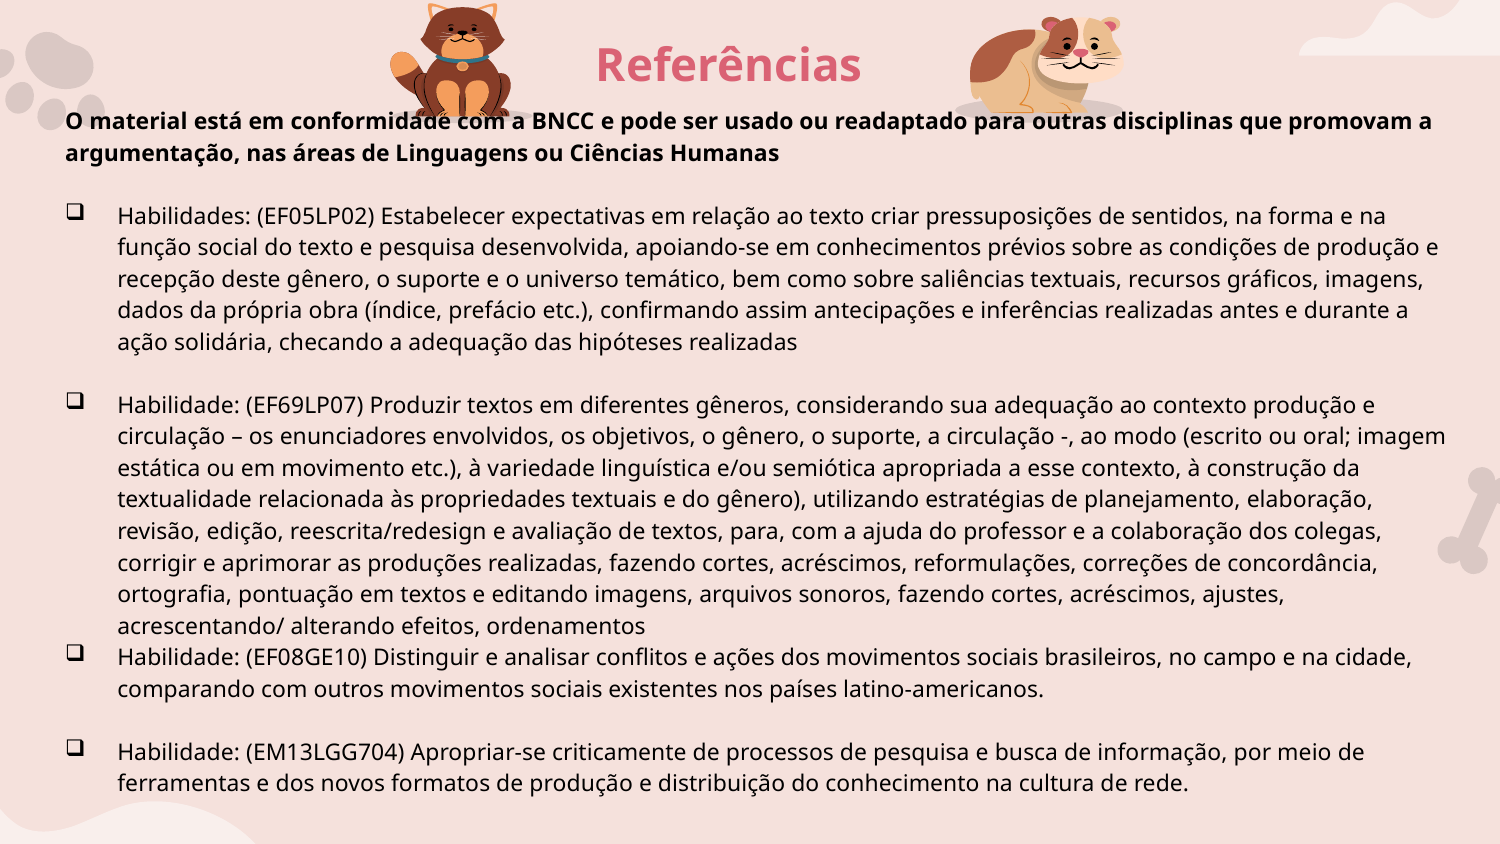

Referências
# O material está em conformidade com a BNCC e pode ser usado ou readaptado para outras disciplinas que promovam a argumentação, nas áreas de Linguagens ou Ciências Humanas
Habilidades: (EF05LP02) Estabelecer expectativas em relação ao texto criar pressuposições de sentidos, na forma e na função social do texto e pesquisa desenvolvida, apoiando-se em conhecimentos prévios sobre as condições de produção e recepção deste gênero, o suporte e o universo temático, bem como sobre saliências textuais, recursos gráficos, imagens, dados da própria obra (índice, prefácio etc.), confirmando assim antecipações e inferências realizadas antes e durante a ação solidária, checando a adequação das hipóteses realizadas
Habilidade: (EF69LP07) Produzir textos em diferentes gêneros, considerando sua adequação ao contexto produção e circulação – os enunciadores envolvidos, os objetivos, o gênero, o suporte, a circulação -, ao modo (escrito ou oral; imagem estática ou em movimento etc.), à variedade linguística e/ou semiótica apropriada a esse contexto, à construção da textualidade relacionada às propriedades textuais e do gênero), utilizando estratégias de planejamento, elaboração, revisão, edição, reescrita/redesign e avaliação de textos, para, com a ajuda do professor e a colaboração dos colegas, corrigir e aprimorar as produções realizadas, fazendo cortes, acréscimos, reformulações, correções de concordância, ortografia, pontuação em textos e editando imagens, arquivos sonoros, fazendo cortes, acréscimos, ajustes, acrescentando/ alterando efeitos, ordenamentos
Habilidade: (EF08GE10) Distinguir e analisar conflitos e ações dos movimentos sociais brasileiros, no campo e na cidade, comparando com outros movimentos sociais existentes nos países latino-americanos.
Habilidade: (EM13LGG704) Apropriar-se criticamente de processos de pesquisa e busca de informação, por meio de ferramentas e dos novos formatos de produção e distribuição do conhecimento na cultura de rede.